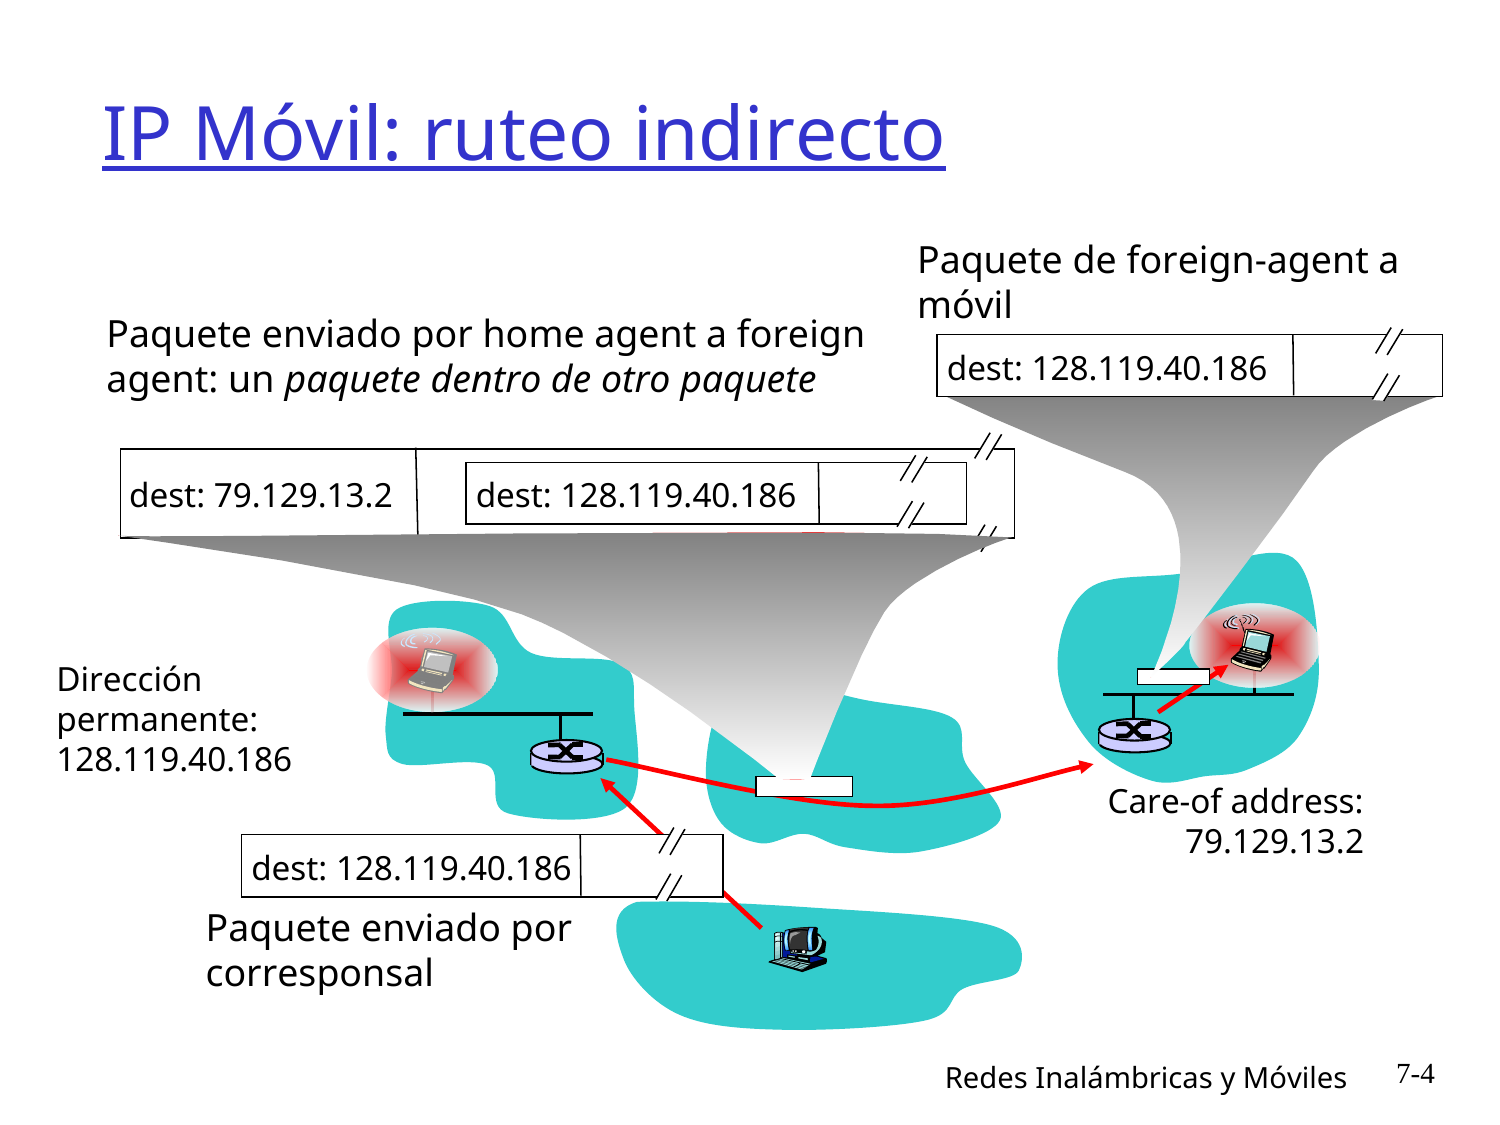

# IP Móvil: ruteo indirecto
Paquete de foreign-agent a móvil
Paquete enviado por home agent a foreign agent: un paquete dentro de otro paquete
dest: 128.119.40.186
dest: 79.129.13.2
dest: 128.119.40.186
Dirección permanente: 128.119.40.186
Care-of address: 79.129.13.2
dest: 128.119.40.186
Paquete enviado por corresponsal
4